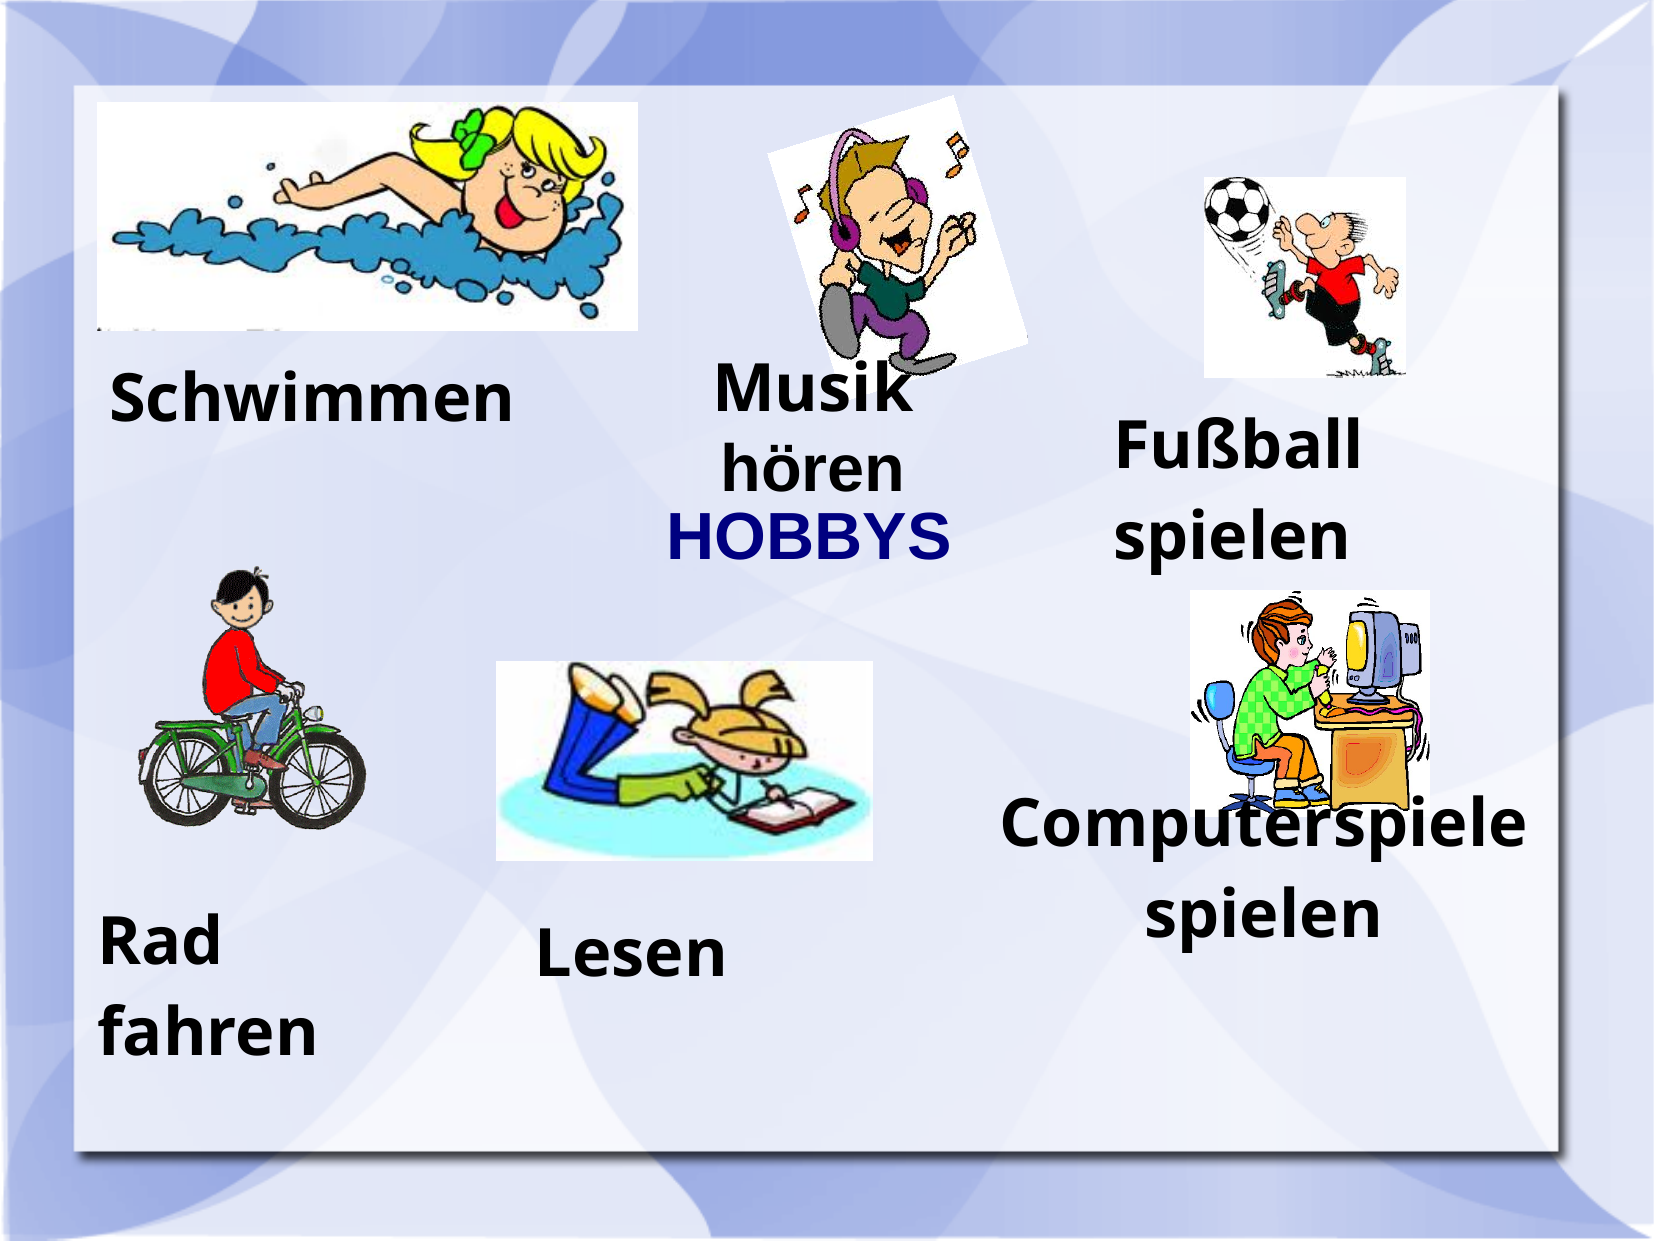

# HOBBYS
Musik hören
Schwimmen
Fußball spielen
Computerspiele spielen
Rad fahren
Lesen